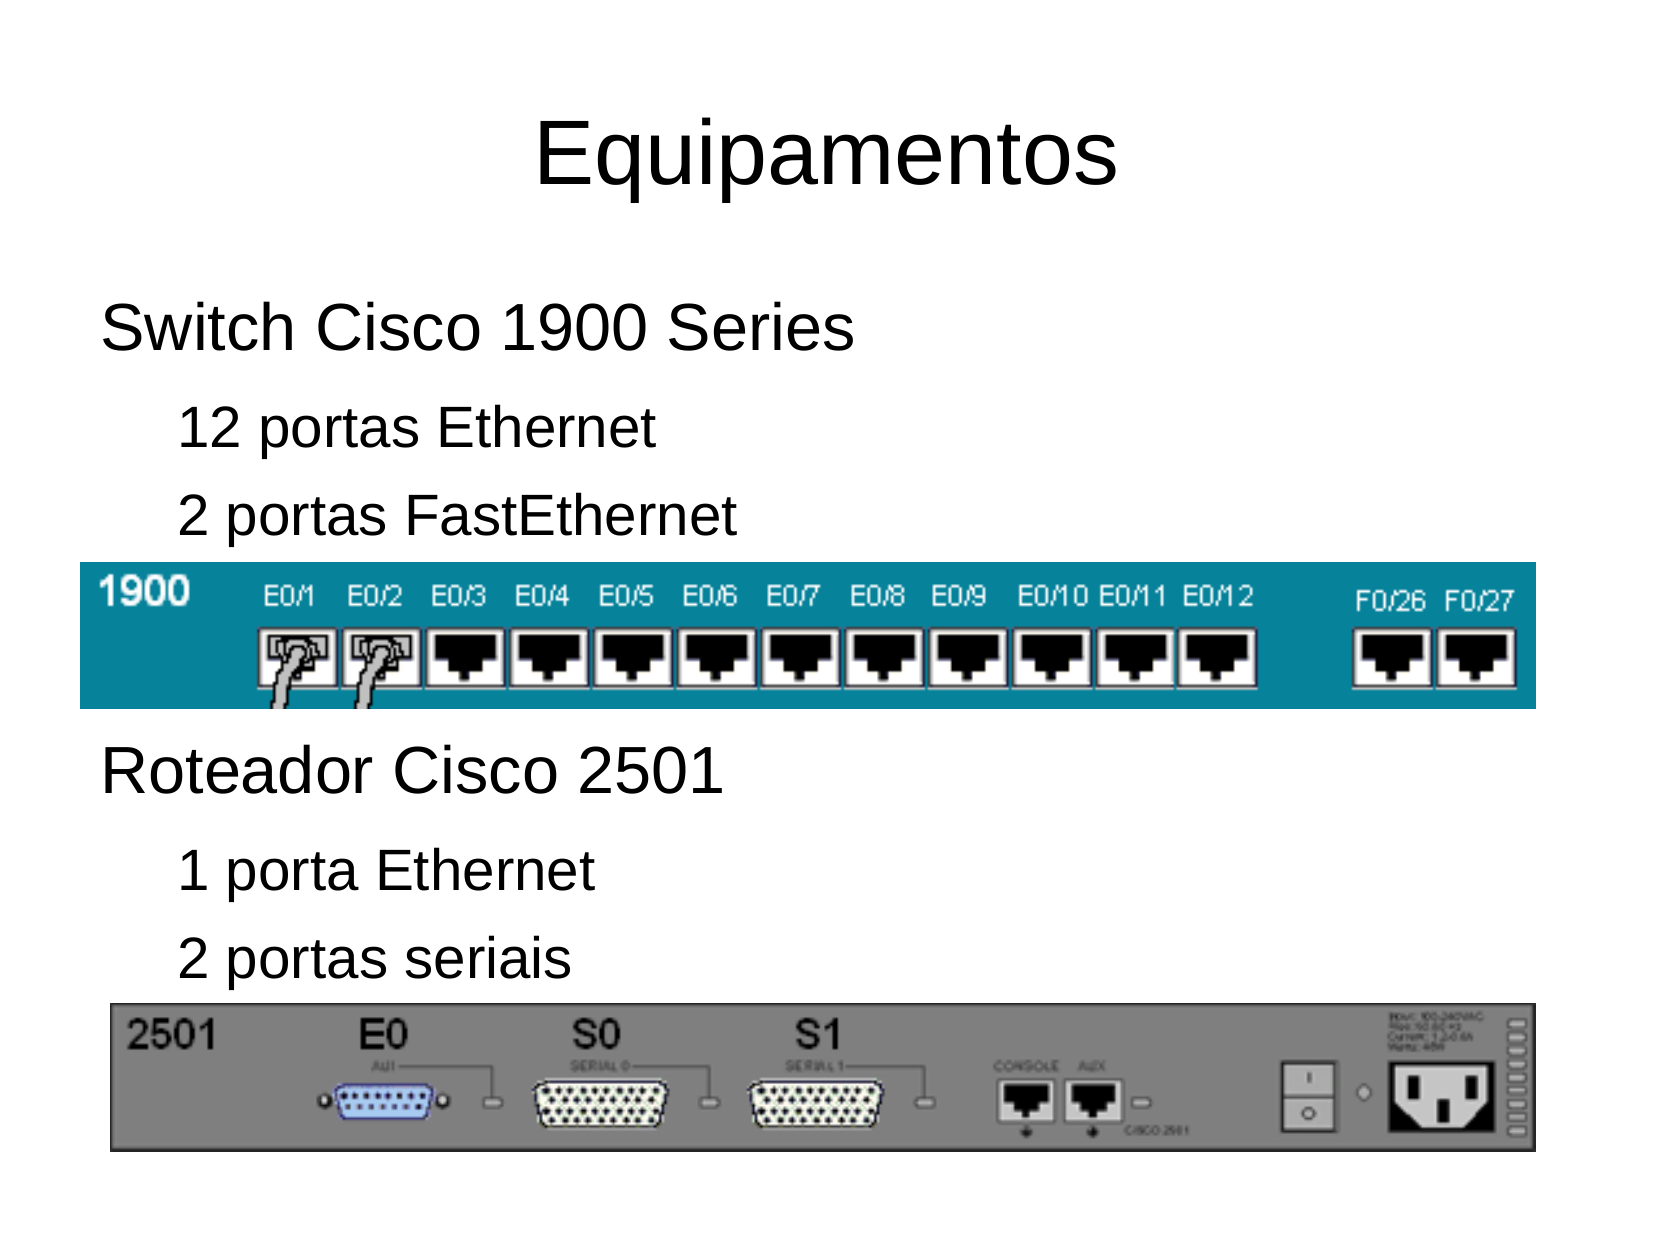

# Equipamentos
Switch Cisco 1900 Series
12 portas Ethernet
2 portas FastEthernet
Roteador Cisco 2501
1 porta Ethernet
2 portas seriais